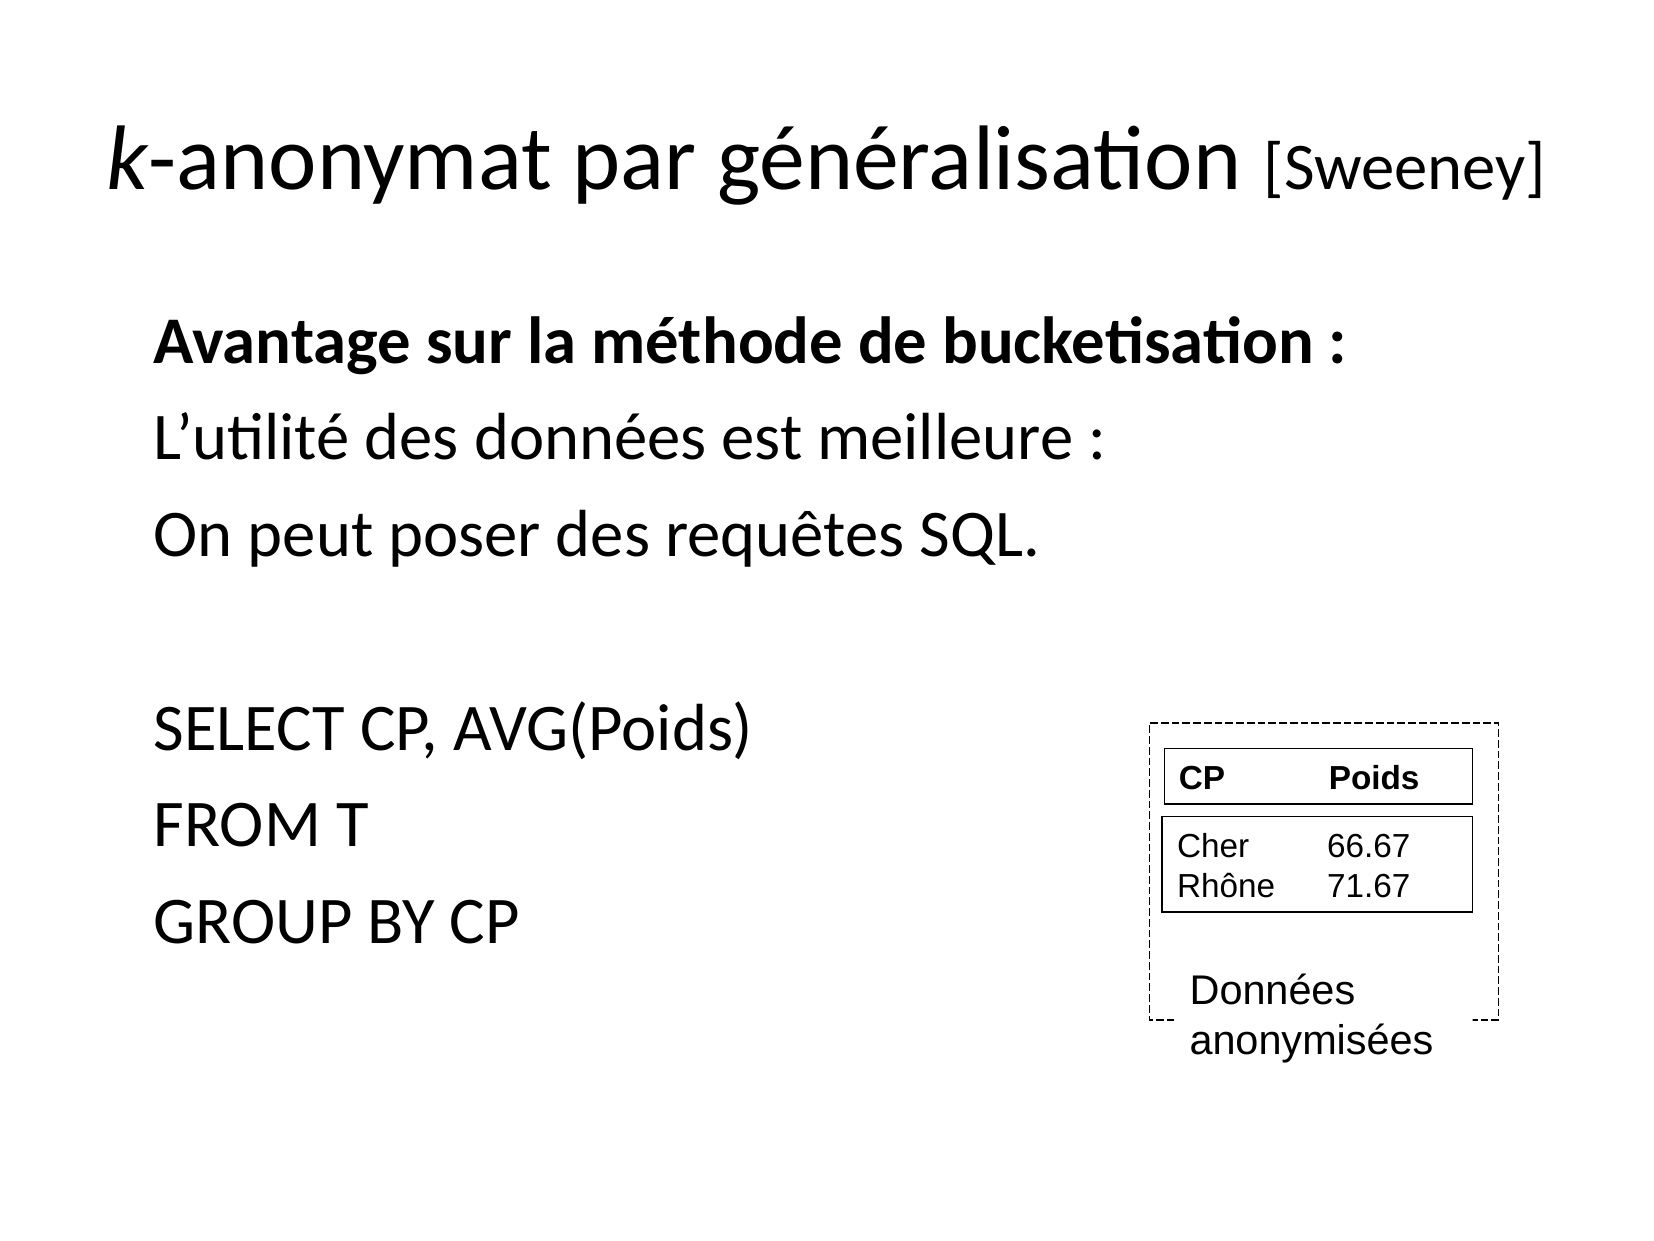

k-anonymat par généralisation [Sweeney]
	Avantage sur la méthode de bucketisation :
	L’utilité des données est meilleure :
	On peut poser des requêtes SQL.
	SELECT CP, AVG(Poids)
	FROM T
	GROUP BY CP
CP	Poids
Cher	66.67
Rhône	71.67
Données anonymisées